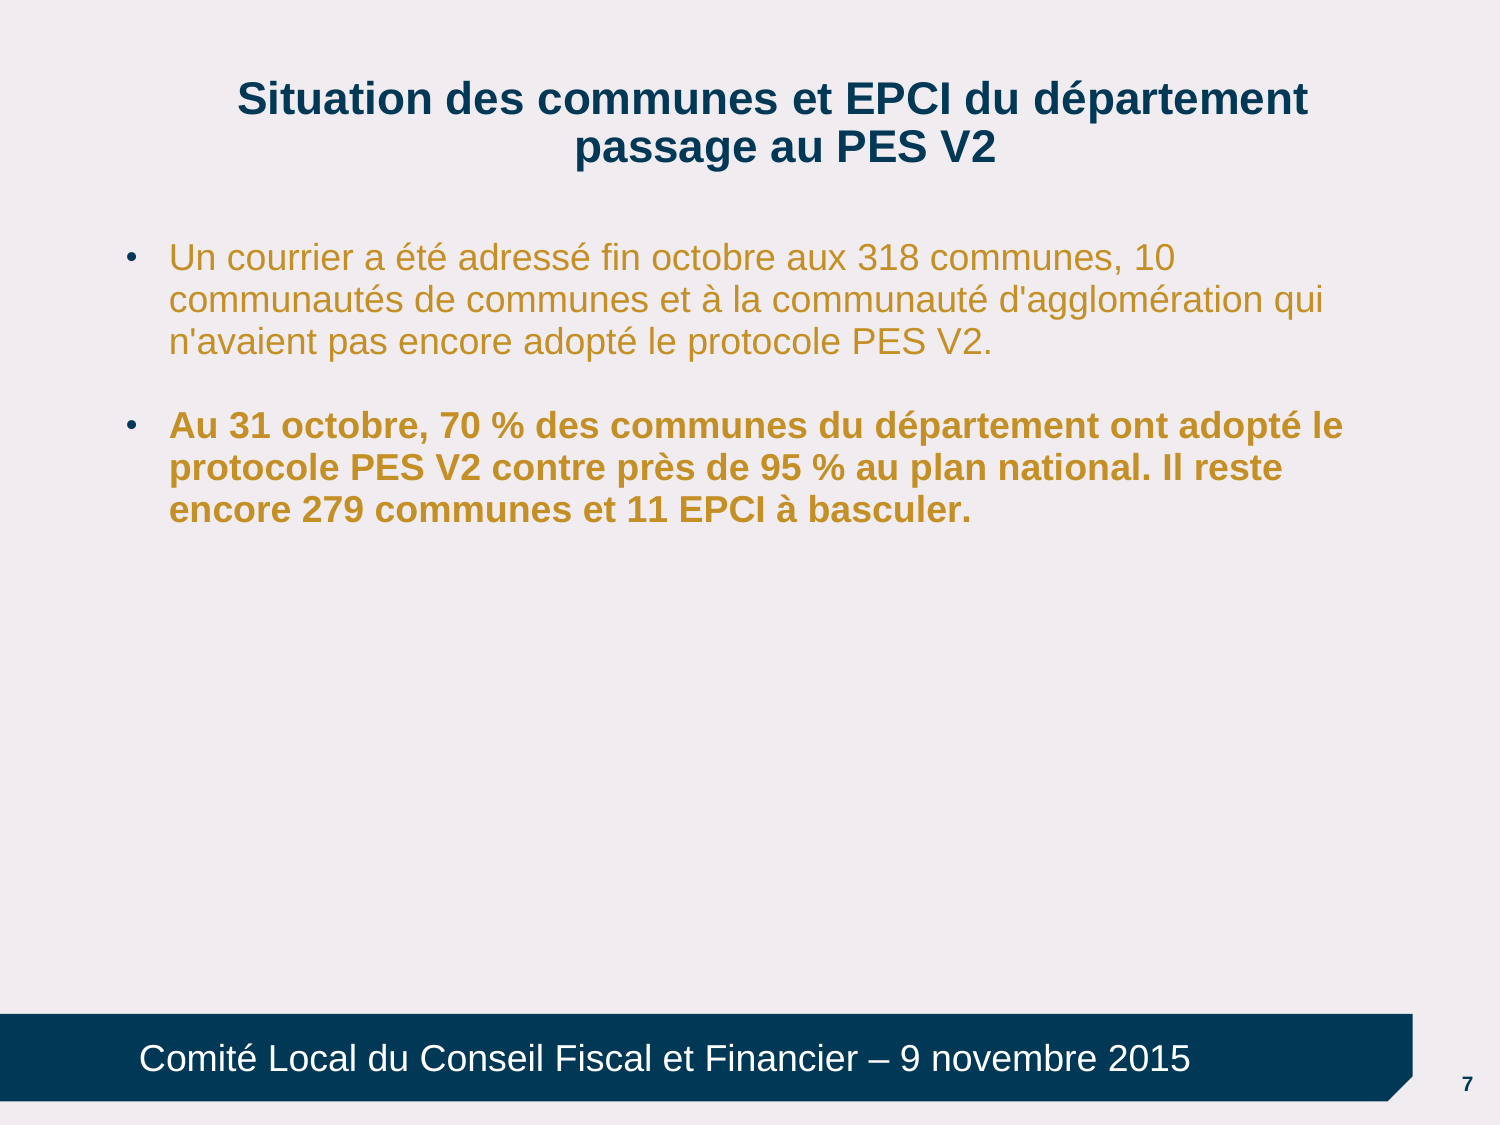

# Situation des communes et EPCI du département passage au PES V2
Un courrier a été adressé fin octobre aux 318 communes, 10 communautés de communes et à la communauté d'agglomération qui n'avaient pas encore adopté le protocole PES V2.
Au 31 octobre, 70 % des communes du département ont adopté le protocole PES V2 contre près de 95 % au plan national. Il reste encore 279 communes et 11 EPCI à basculer.